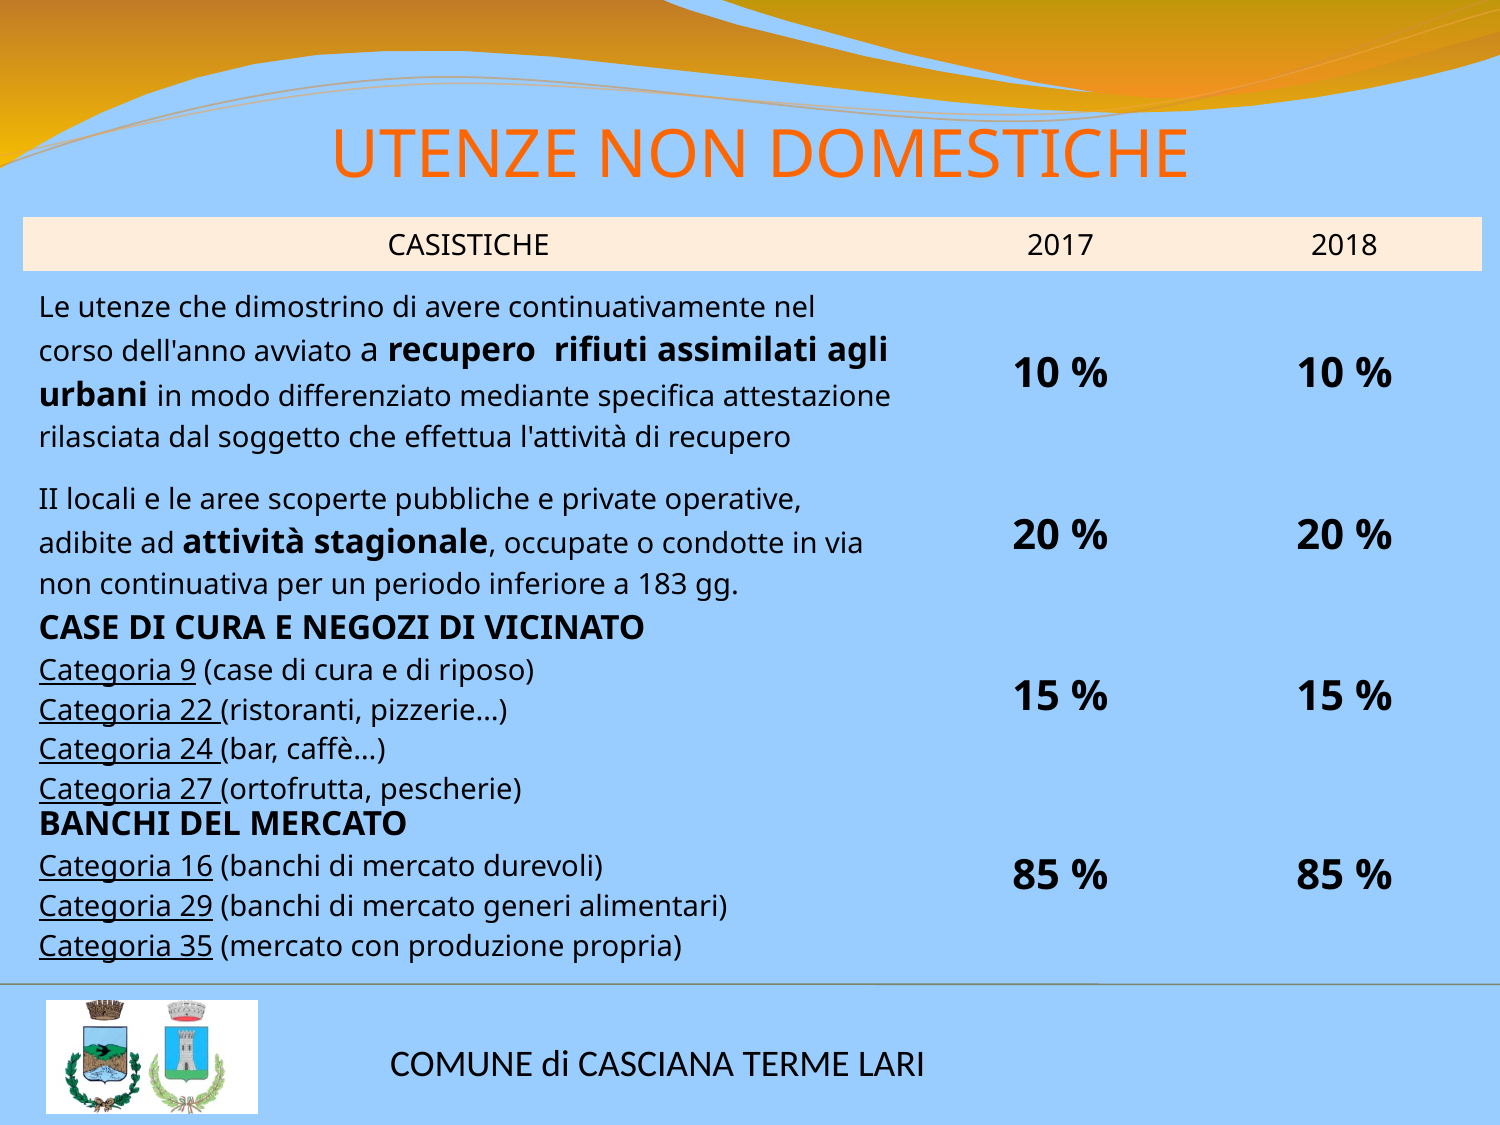

UTENZE NON DOMESTICHE
| CASISTICHE | 2017 | 2018 |
| --- | --- | --- |
| Le utenze che dimostrino di avere continuativamente nel corso dell'anno avviato a recupero rifiuti assimilati agli urbani in modo differenziato mediante specifica attestazione rilasciata dal soggetto che effettua l'attività di recupero | 10 % | 10 % |
| II locali e le aree scoperte pubbliche e private operative, adibite ad attività stagionale, occupate o condotte in via non continuativa per un periodo inferiore a 183 gg. | 20 % | 20 % |
| CASE DI CURA E NEGOZI DI VICINATO Categoria 9 (case di cura e di riposo) Categoria 22 (ristoranti, pizzerie…) Categoria 24 (bar, caffè…) Categoria 27 (ortofrutta, pescherie) | 15 % | 15 % |
| BANCHI DEL MERCATO Categoria 16 (banchi di mercato durevoli) Categoria 29 (banchi di mercato generi alimentari) Categoria 35 (mercato con produzione propria) | 85 % | 85 % |
COMUNE di CASCIANA TERME LARI